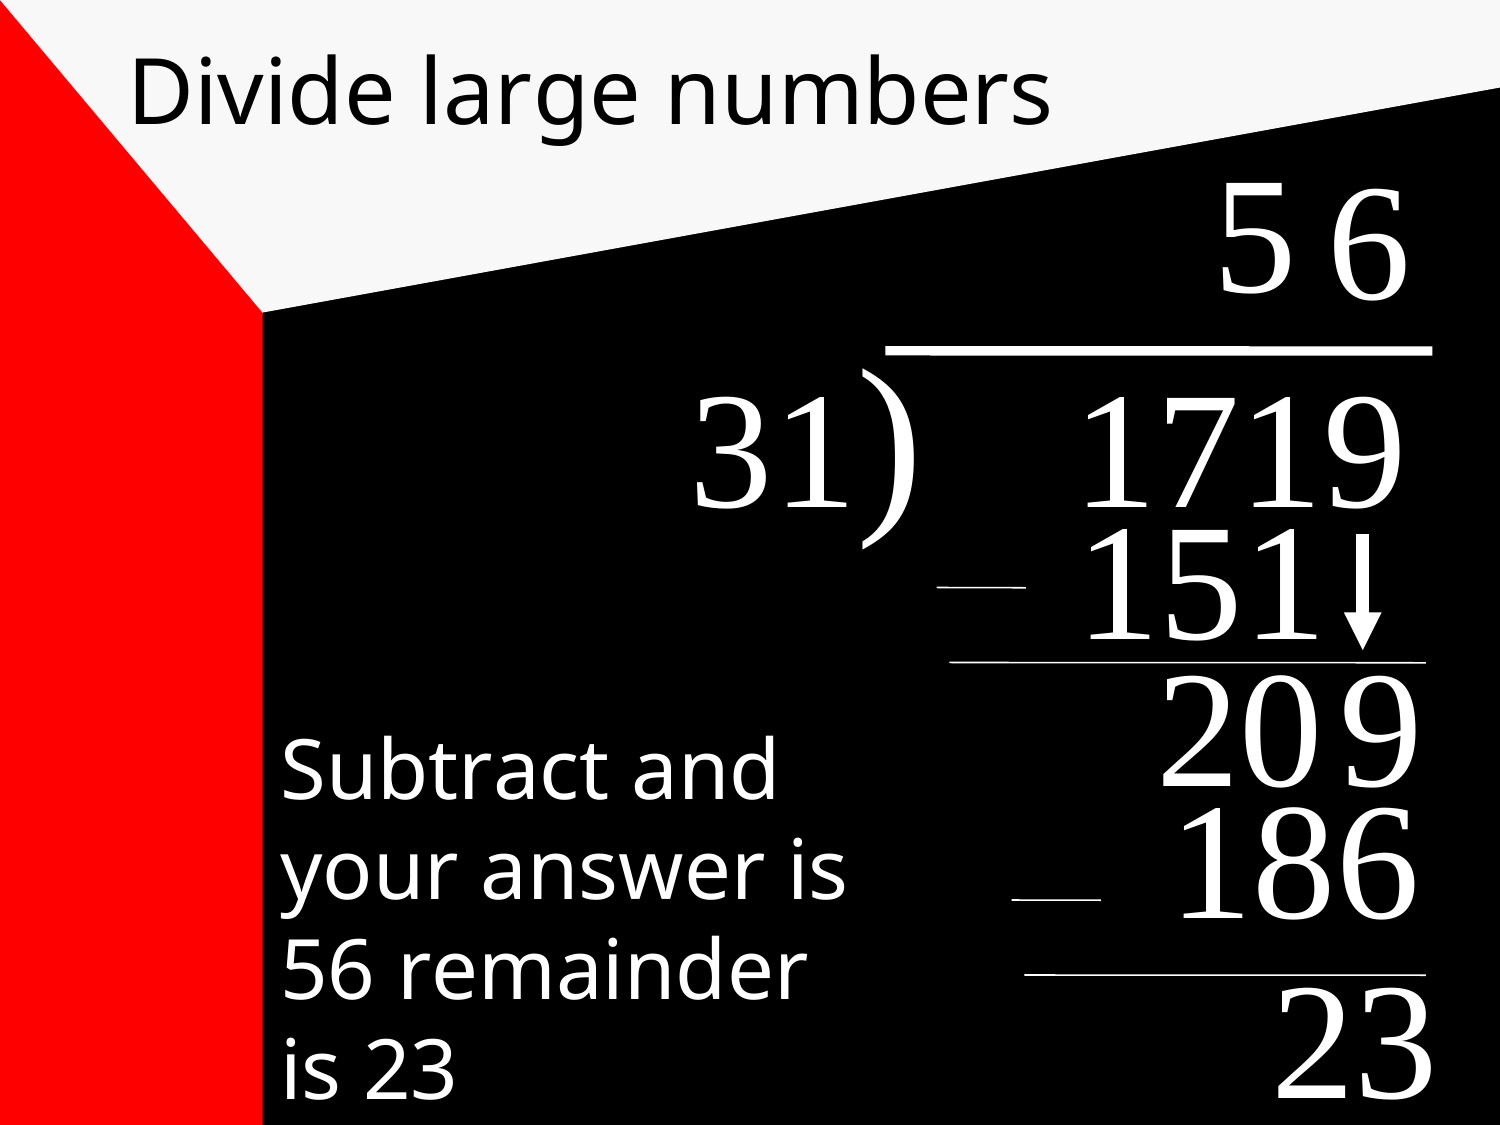

# Divide large numbers
5
6
31) 1719
 151
 20
9
Subtract and
your answer is
56 remainder
is 23
186
23